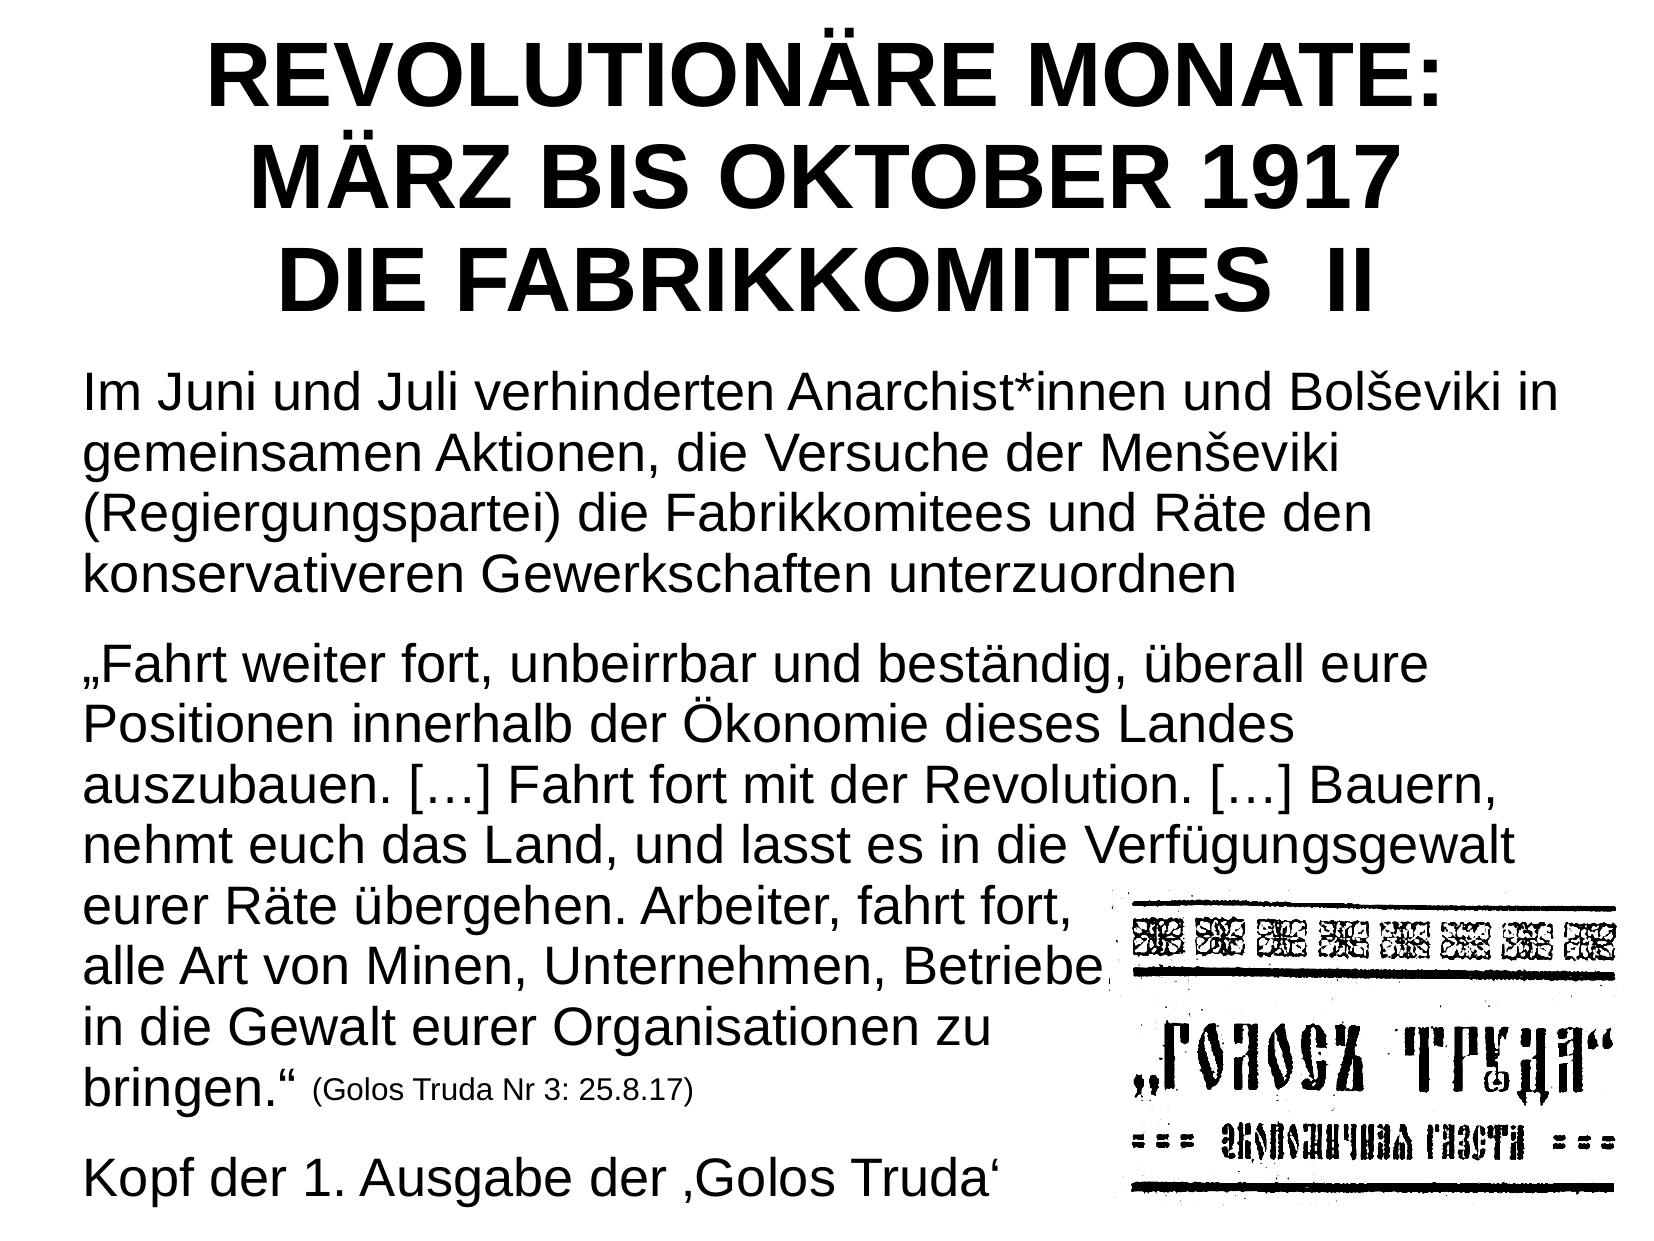

# REVOLUTIONÄRE MONATE: MÄRZ BIS OKTOBER 1917 DIE FABRIKKOMITEES II
Im Juni und Juli verhinderten Anarchist*innen und Bolševiki in gemeinsamen Aktionen, die Versuche der Menševiki (Regiergungspartei) die Fabrikkomitees und Räte den konservativeren Gewerkschaften unterzuordnen
„Fahrt weiter fort, unbeirrbar und beständig, überall eure Positionen innerhalb der Ökonomie dieses Landes auszubauen. […] Fahrt fort mit der Revolution. […] Bauern, nehmt euch das Land, und lasst es in die Verfügungsgewalt eurer Räte übergehen. Arbeiter, fahrt fort, alle Art von Minen, Unternehmen, Betriebe, in die Gewalt eurer Organisationen zu bringen.“ (Golos Truda Nr 3: 25.8.17)
Kopf der 1. Ausgabe der ‚Golos Truda‘